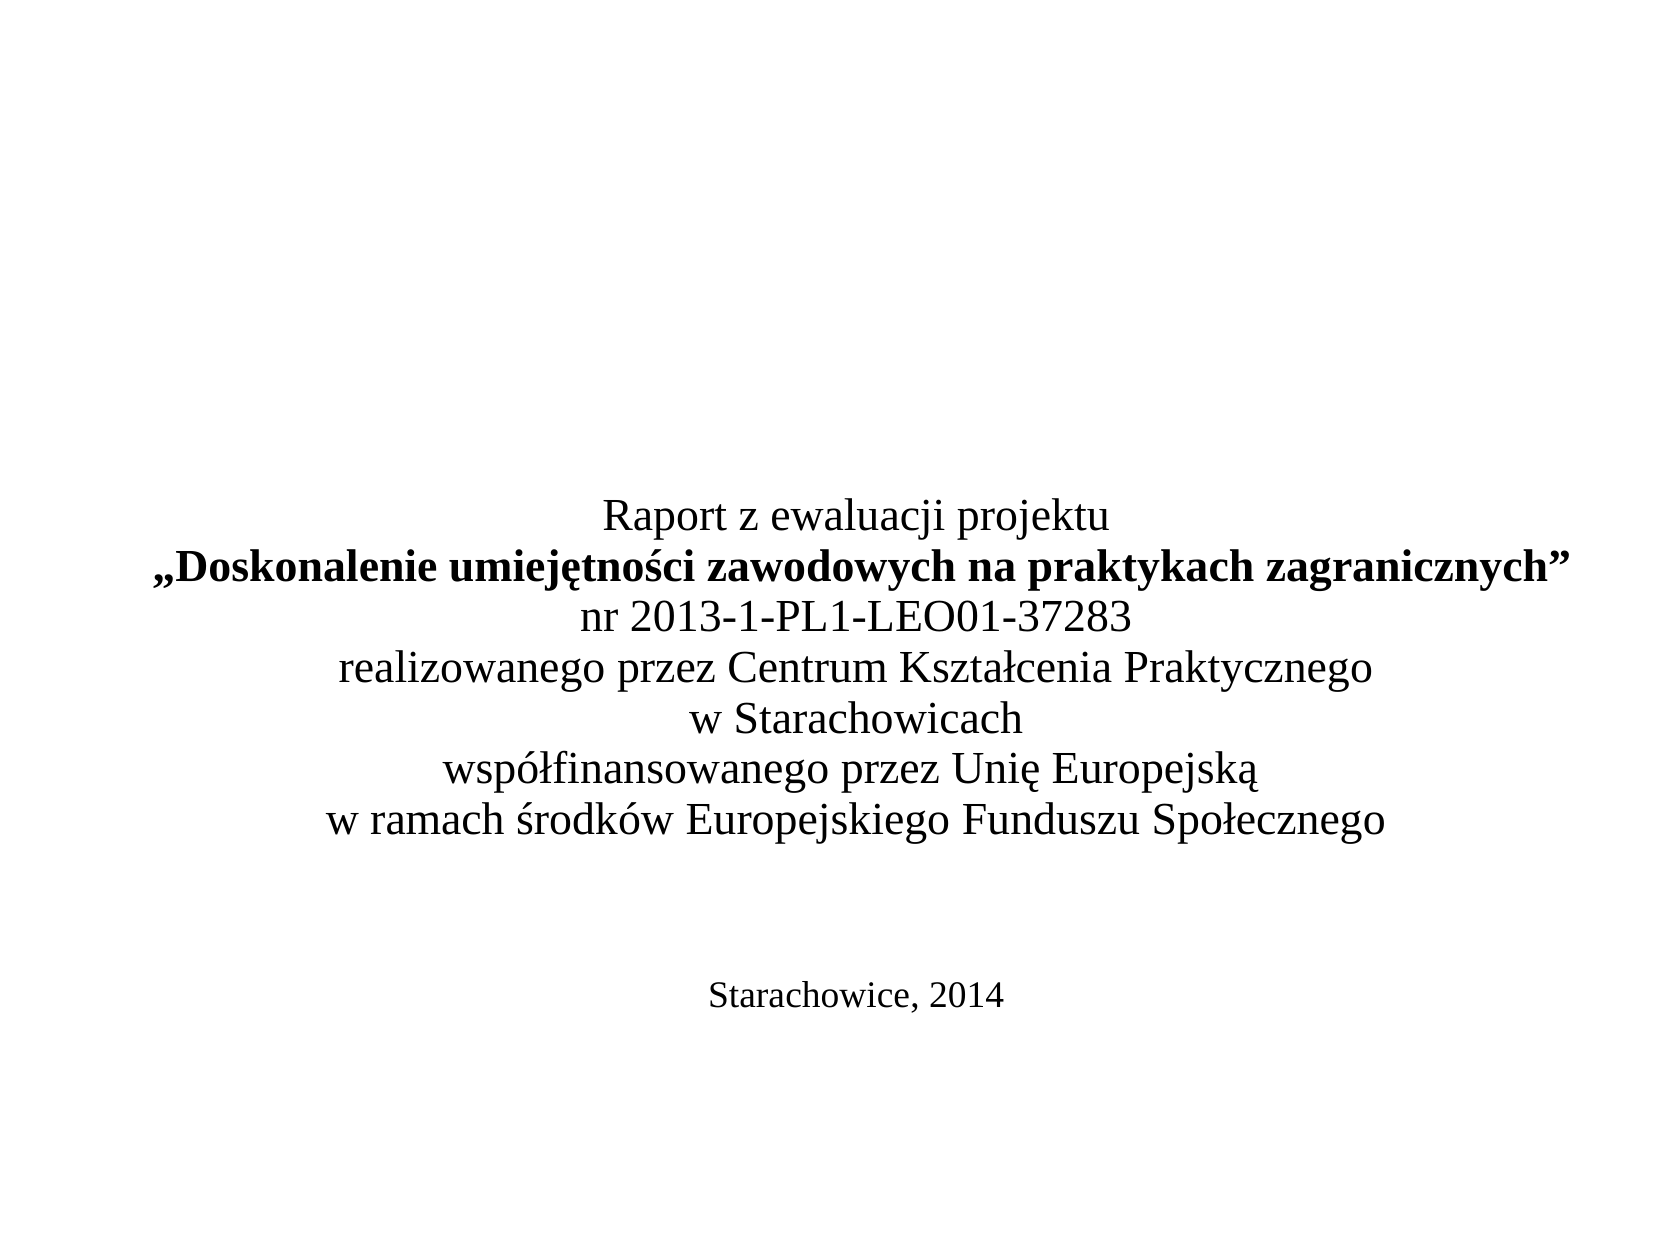

Raport z ewaluacji projektu
 „Doskonalenie umiejętności zawodowych na praktykach zagranicznych”
 nr 2013-1-PL1-LEO01-37283
realizowanego przez Centrum Kształcenia Praktycznego
 w Starachowicach
współfinansowanego przez Unię Europejską
w ramach środków Europejskiego Funduszu Społecznego
Starachowice, 2014